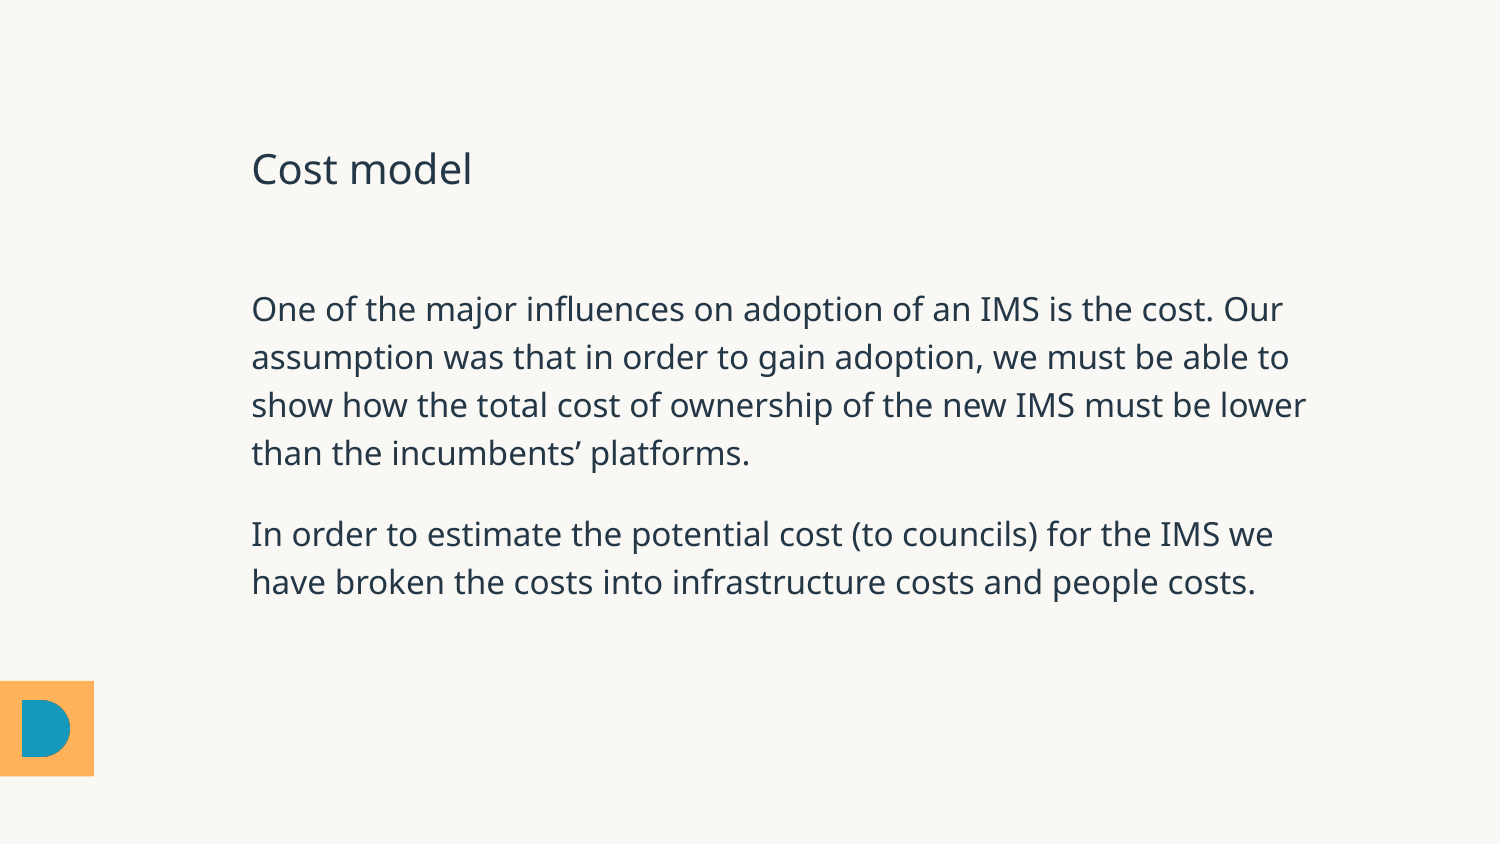

# Cost model
One of the major influences on adoption of an IMS is the cost. Our assumption was that in order to gain adoption, we must be able to show how the total cost of ownership of the new IMS must be lower than the incumbents’ platforms.
In order to estimate the potential cost (to councils) for the IMS we have broken the costs into infrastructure costs and people costs.